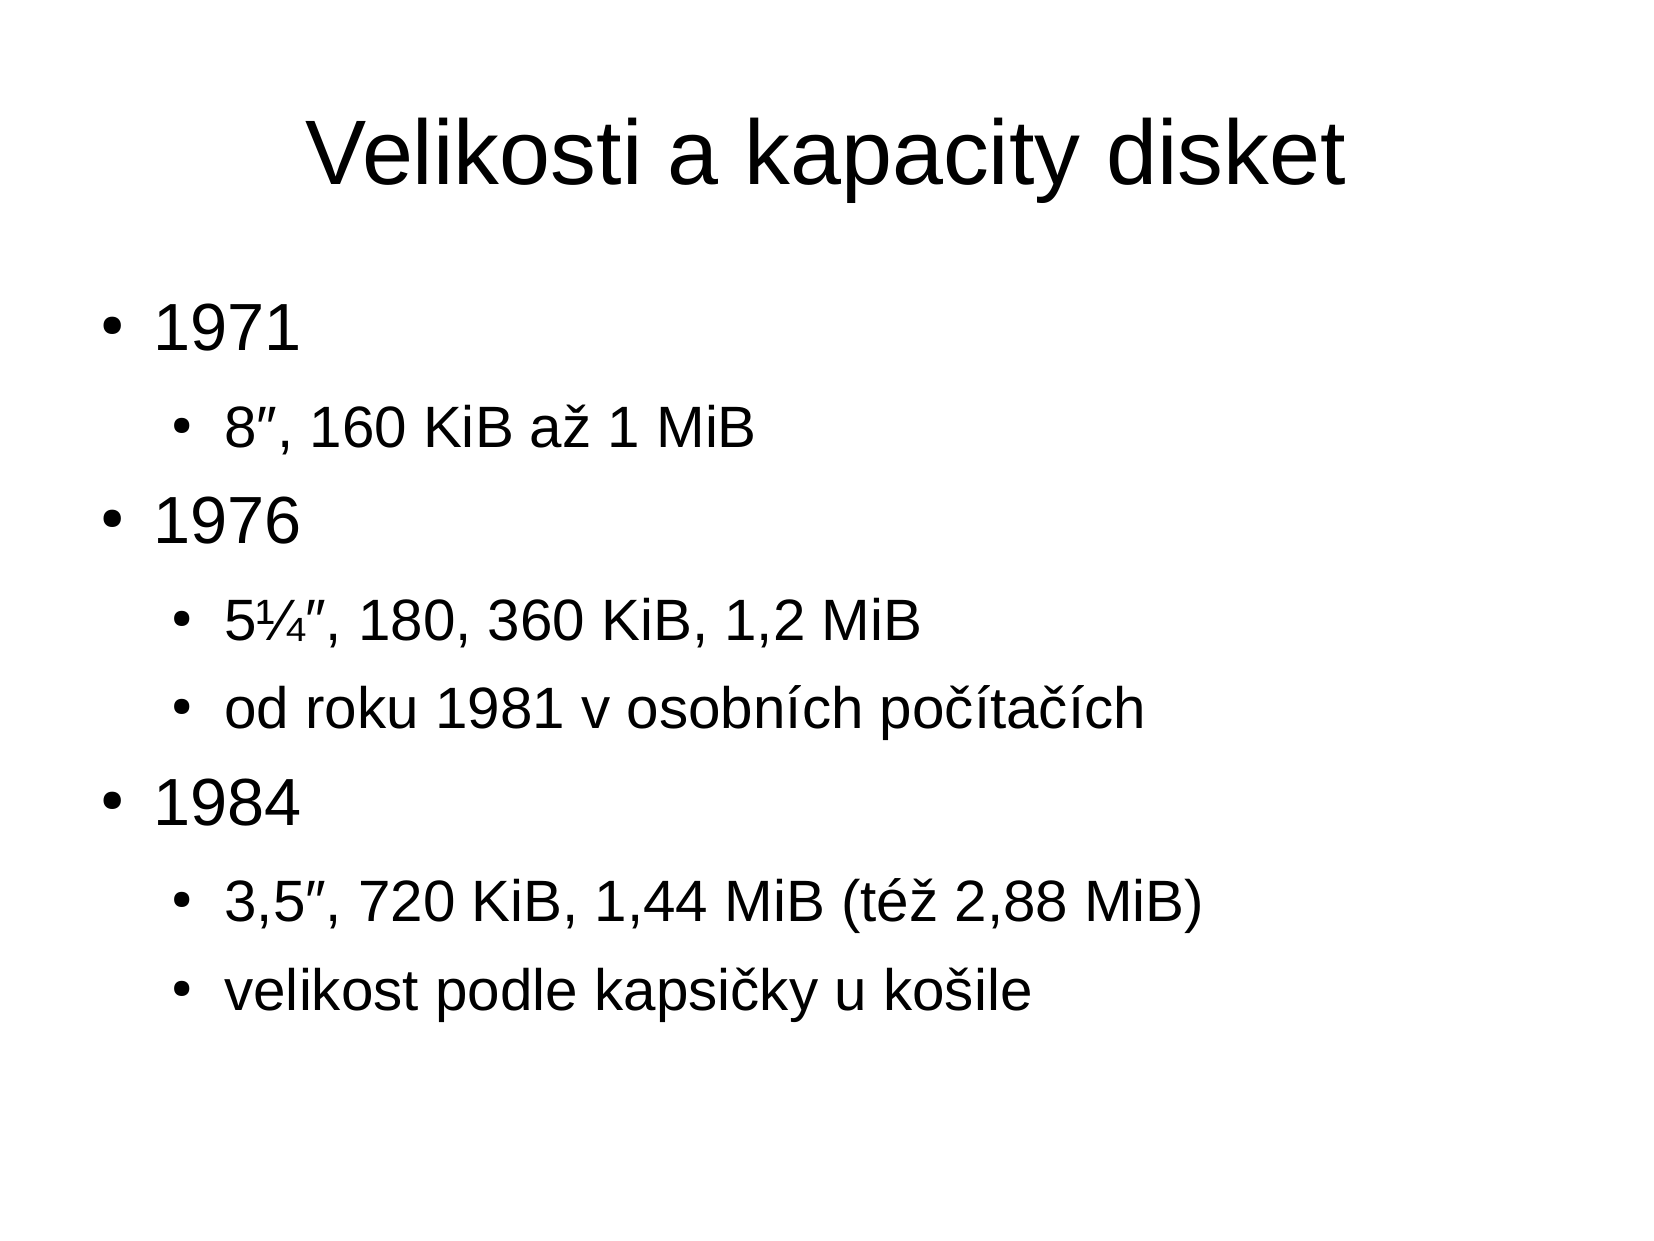

# Velikosti a kapacity disket
1971
8″, 160 KiB až 1 MiB
1976
5¼″, 180, 360 KiB, 1,2 MiB
od roku 1981 v osobních počítačích
1984
3,5″, 720 KiB, 1,44 MiB (též 2,88 MiB)
velikost podle kapsičky u košile